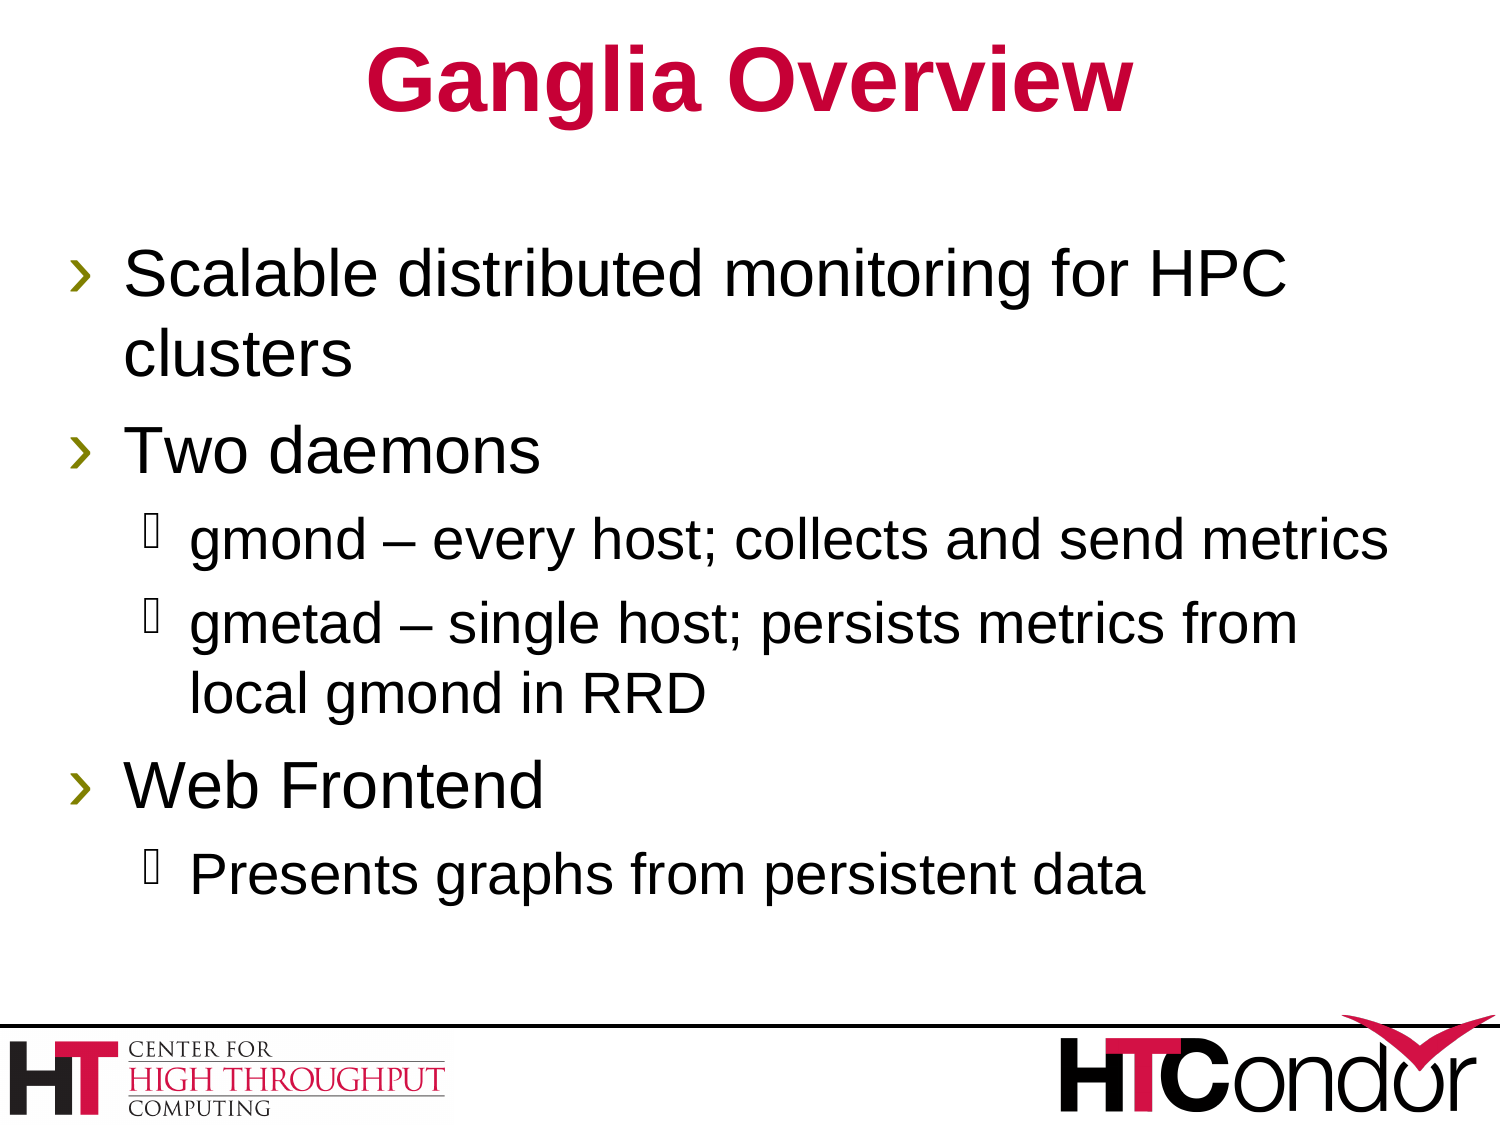

# Ganglia Overview
Scalable distributed monitoring for HPC clusters
Two daemons
gmond – every host; collects and send metrics
gmetad – single host; persists metrics from local gmond in RRD
Web Frontend
Presents graphs from persistent data